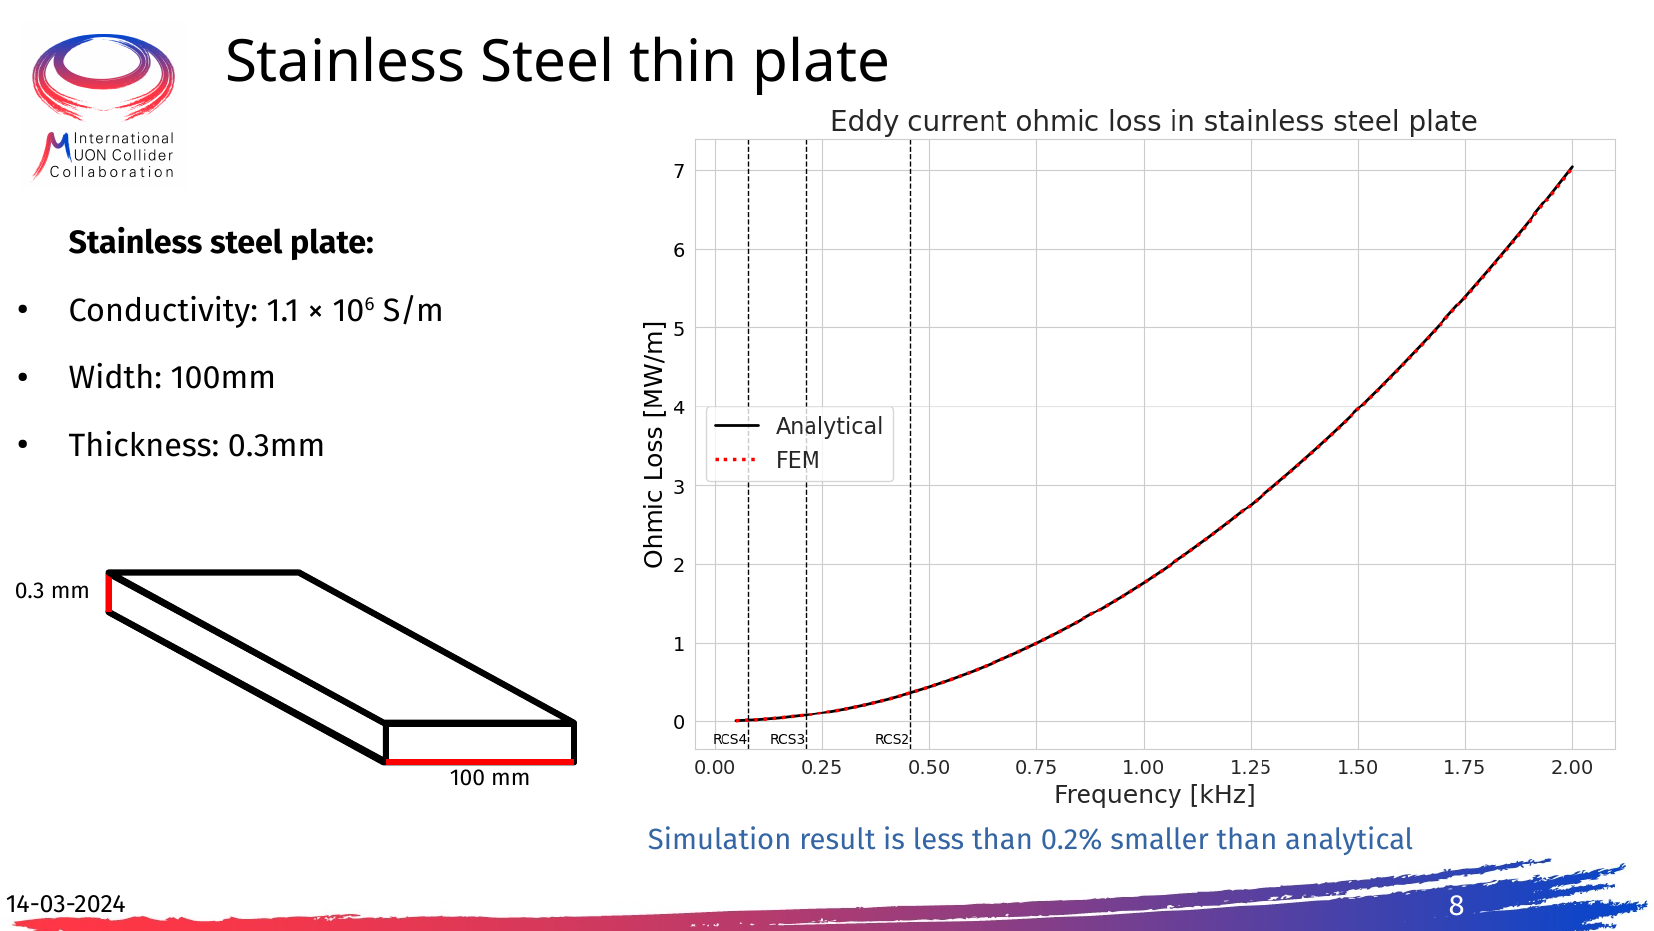

# Stainless Steel thin plate
Stainless steel plate:
Conductivity: 1.1 × 106 S/m
Width: 100mm
Thickness: 0.3mm
0.3 mm
100 mm
Simulation result is less than 0.2% smaller than analytical
14-03-2024
8